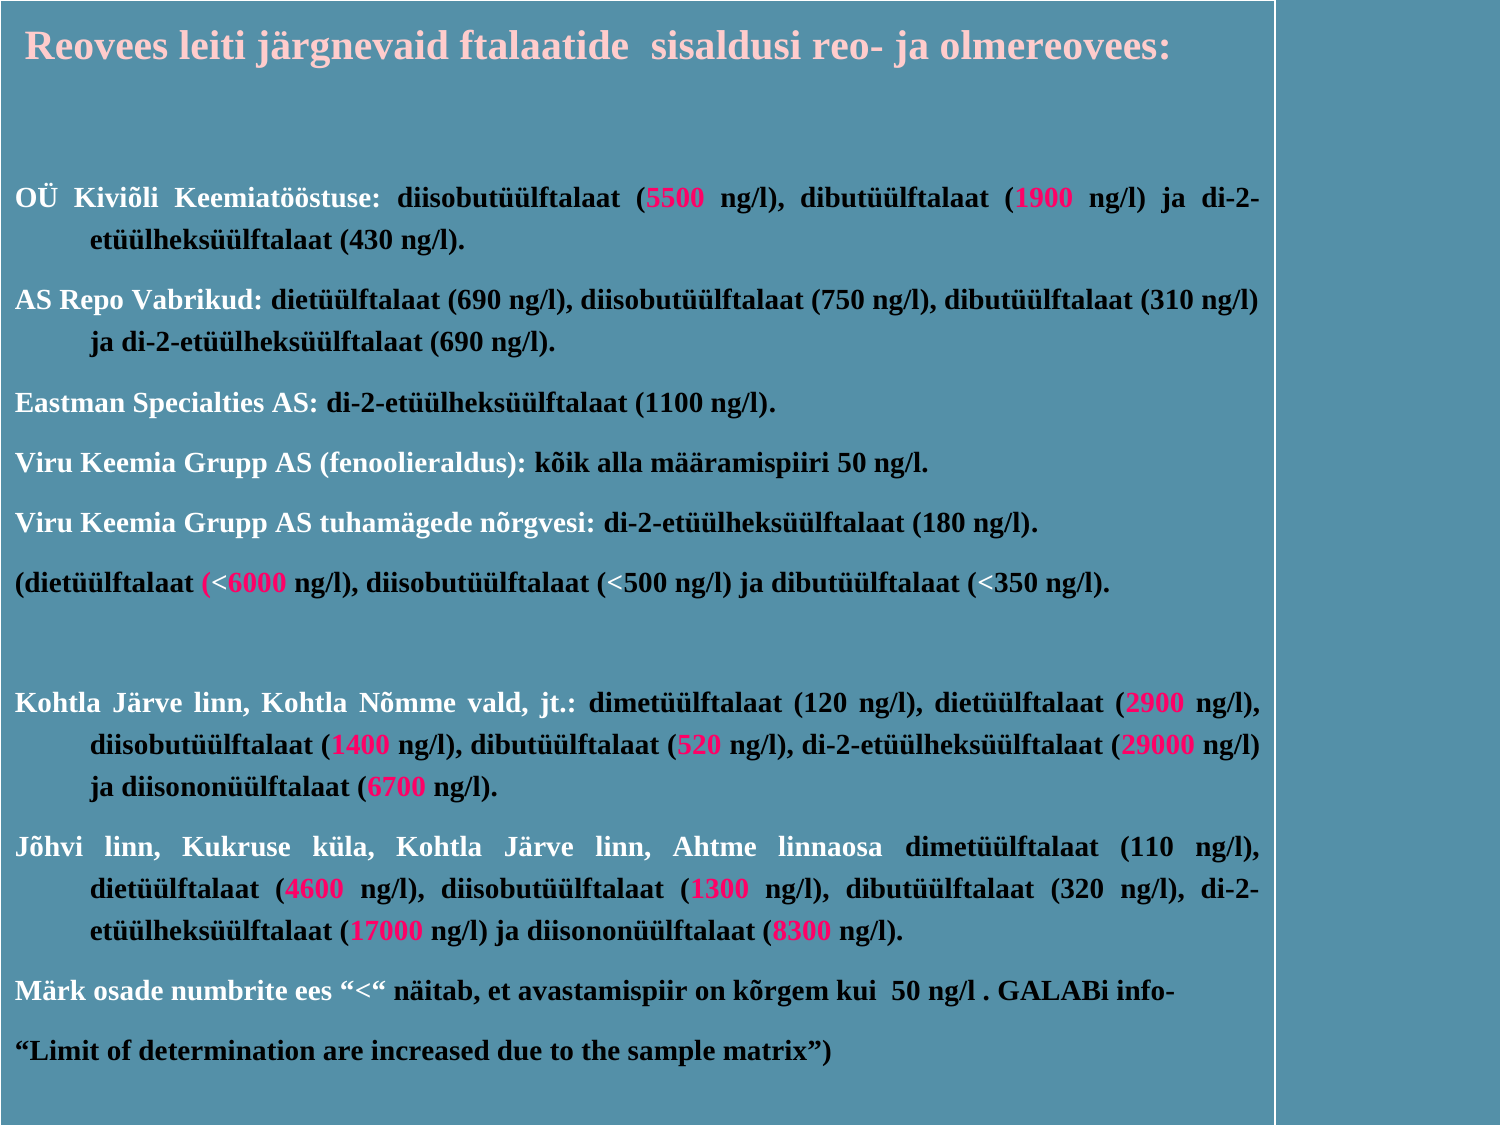

Reovees leiti järgnevaid ftalaatide sisaldusi reo- ja olmereovees:
OÜ Kiviõli Keemiatööstuse: diisobutüülftalaat (5500 ng/l), dibutüülftalaat (1900 ng/l) ja di-2-etüülheksüülftalaat (430 ng/l).
AS Repo Vabrikud: dietüülftalaat (690 ng/l), diisobutüülftalaat (750 ng/l), dibutüülftalaat (310 ng/l) ja di-2-etüülheksüülftalaat (690 ng/l).
Eastman Specialties AS: di-2-etüülheksüülftalaat (1100 ng/l).
Viru Keemia Grupp AS (fenoolieraldus): kõik alla määramispiiri 50 ng/l.
Viru Keemia Grupp AS tuhamägede nõrgvesi: di-2-etüülheksüülftalaat (180 ng/l).
(dietüülftalaat (<6000 ng/l), diisobutüülftalaat (<500 ng/l) ja dibutüülftalaat (<350 ng/l).
Kohtla Järve linn, Kohtla Nõmme vald, jt.: dimetüülftalaat (120 ng/l), dietüülftalaat (2900 ng/l), diisobutüülftalaat (1400 ng/l), dibutüülftalaat (520 ng/l), di-2-etüülheksüülftalaat (29000 ng/l) ja diisononüülftalaat (6700 ng/l).
Jõhvi linn, Kukruse küla, Kohtla Järve linn, Ahtme linnaosa dimetüülftalaat (110 ng/l), dietüülftalaat (4600 ng/l), diisobutüülftalaat (1300 ng/l), dibutüülftalaat (320 ng/l), di-2-etüülheksüülftalaat (17000 ng/l) ja diisononüülftalaat (8300 ng/l).
Märk osade numbrite ees “<“ näitab, et avastamispiir on kõrgem kui 50 ng/l . GALABi info-
“Limit of determination are increased due to the sample matrix”)